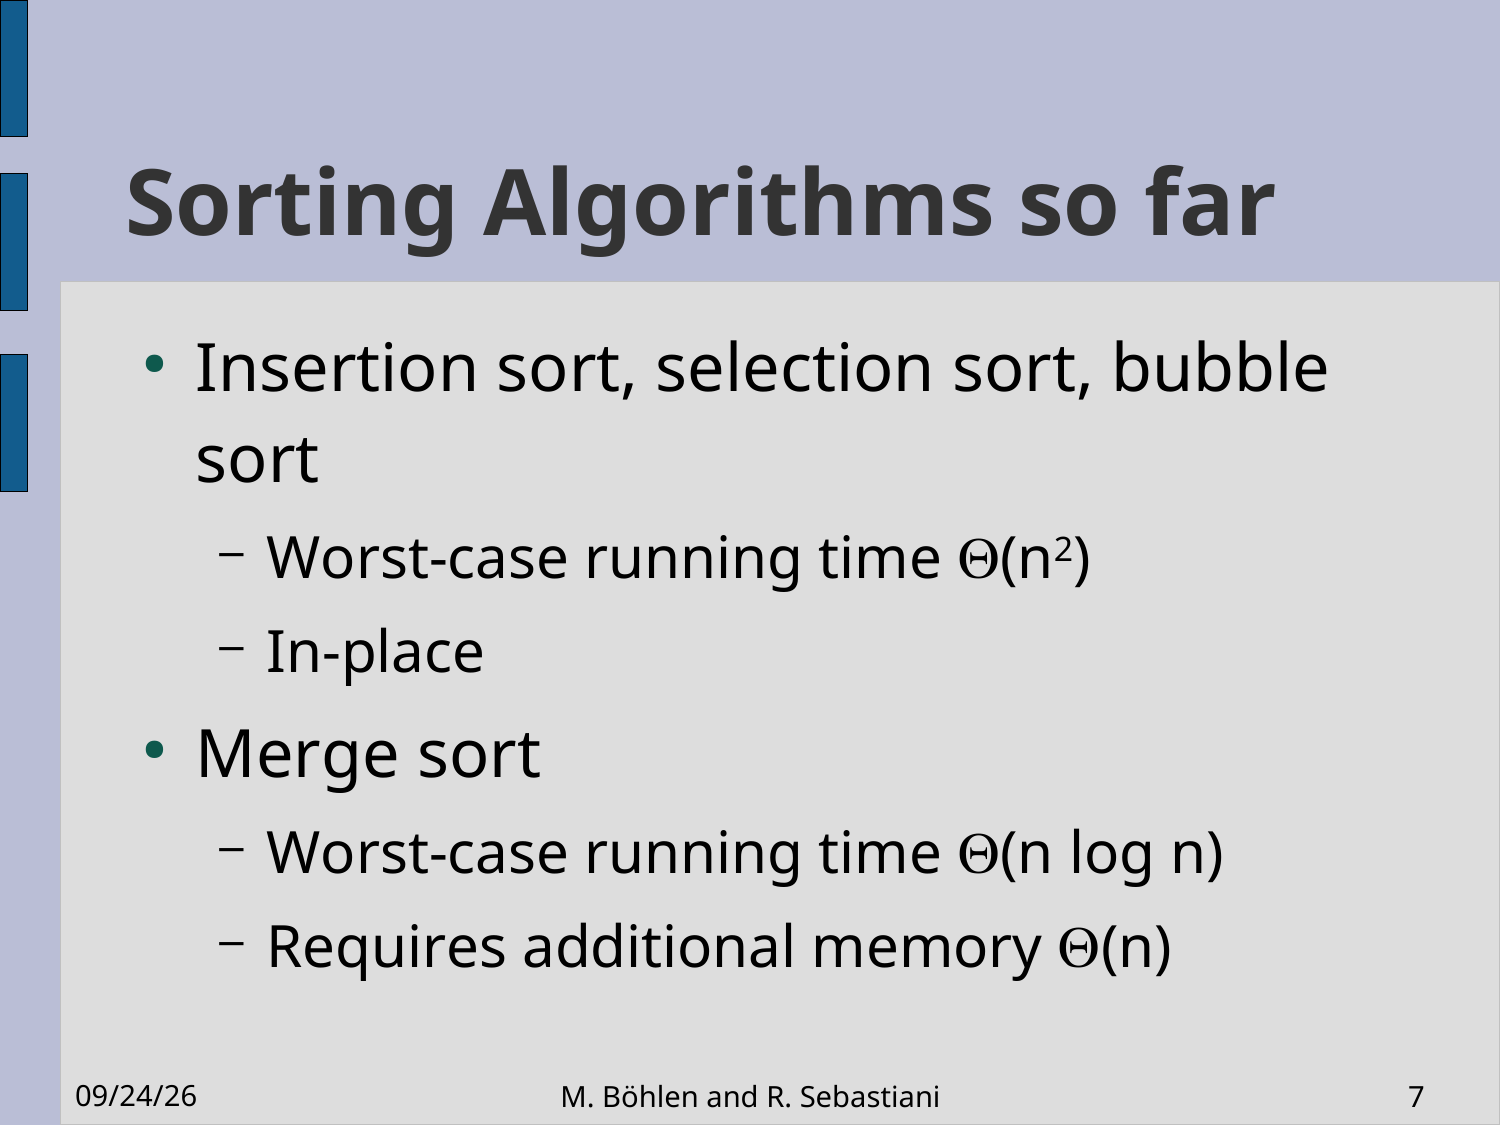

# Sorting Algorithms so far
Insertion sort, selection sort, bubble sort
Worst-case running time (n2)
In-place
Merge sort
Worst-case running time (n log n)
Requires additional memory (n)
M. Böhlen and R. Sebastiani
7